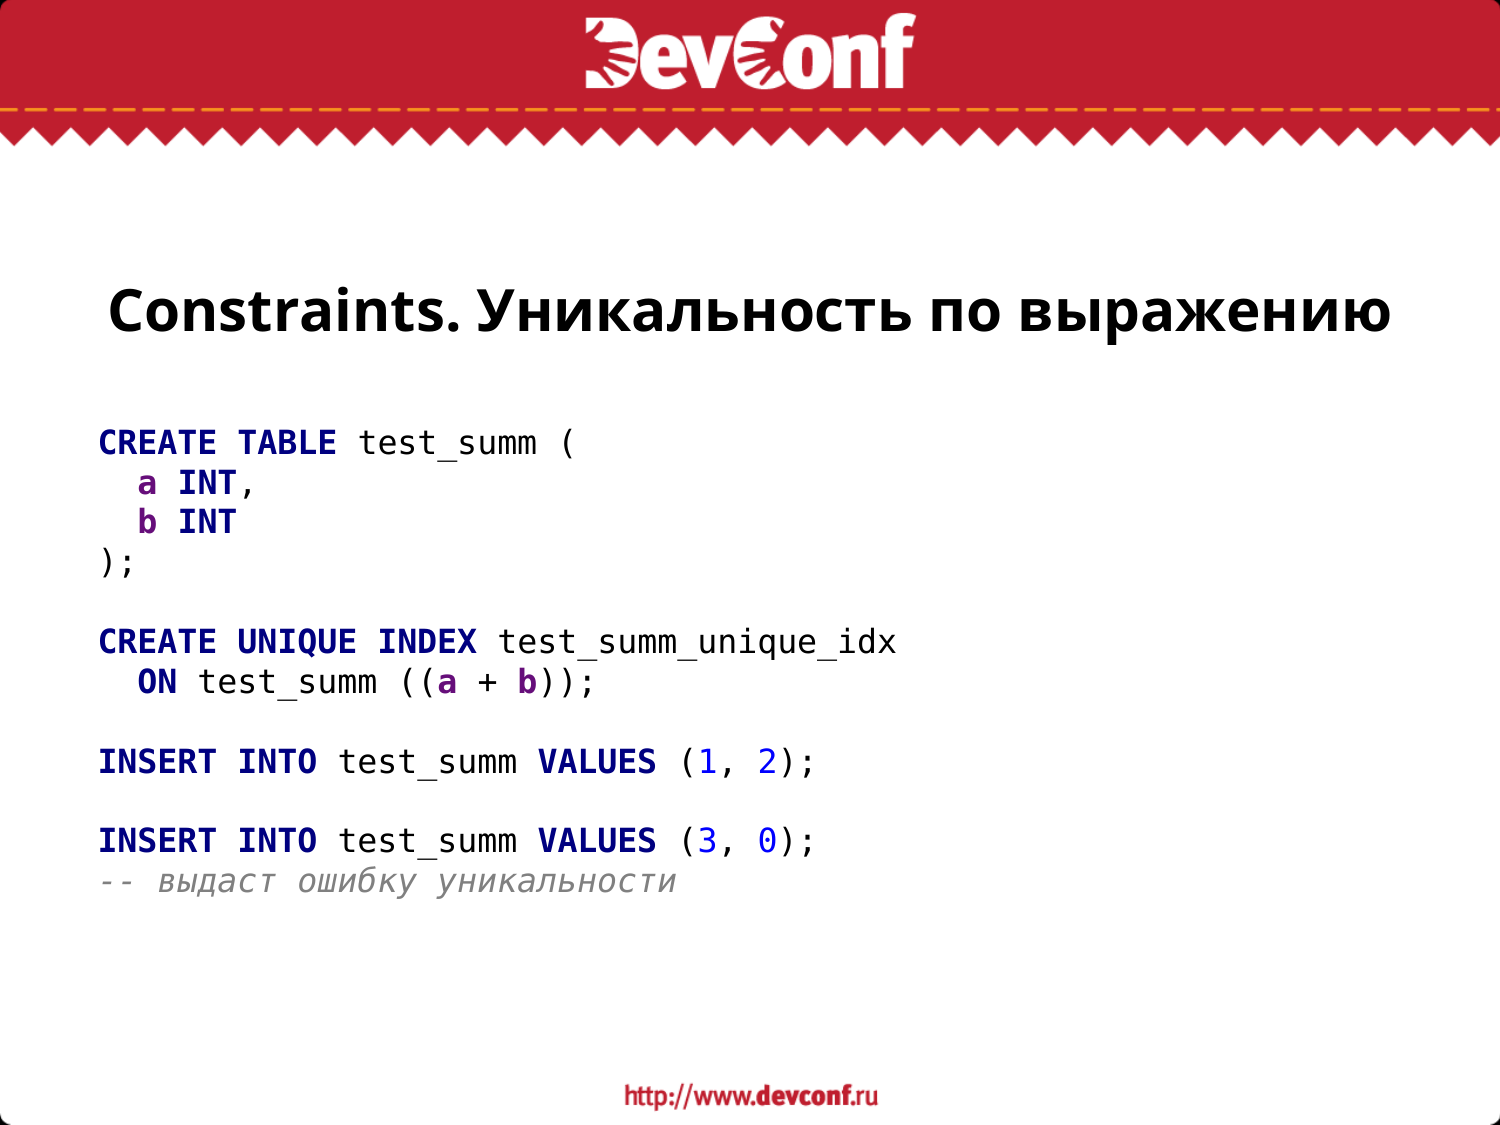

# Constraints. Уникальность по выражению
CREATE TABLE test_summ (
 a INT,
 b INT
);
CREATE UNIQUE INDEX test_summ_unique_idx
 ON test_summ ((a + b));
INSERT INTO test_summ VALUES (1, 2);
INSERT INTO test_summ VALUES (3, 0);
-- выдаст ошибку уникальности